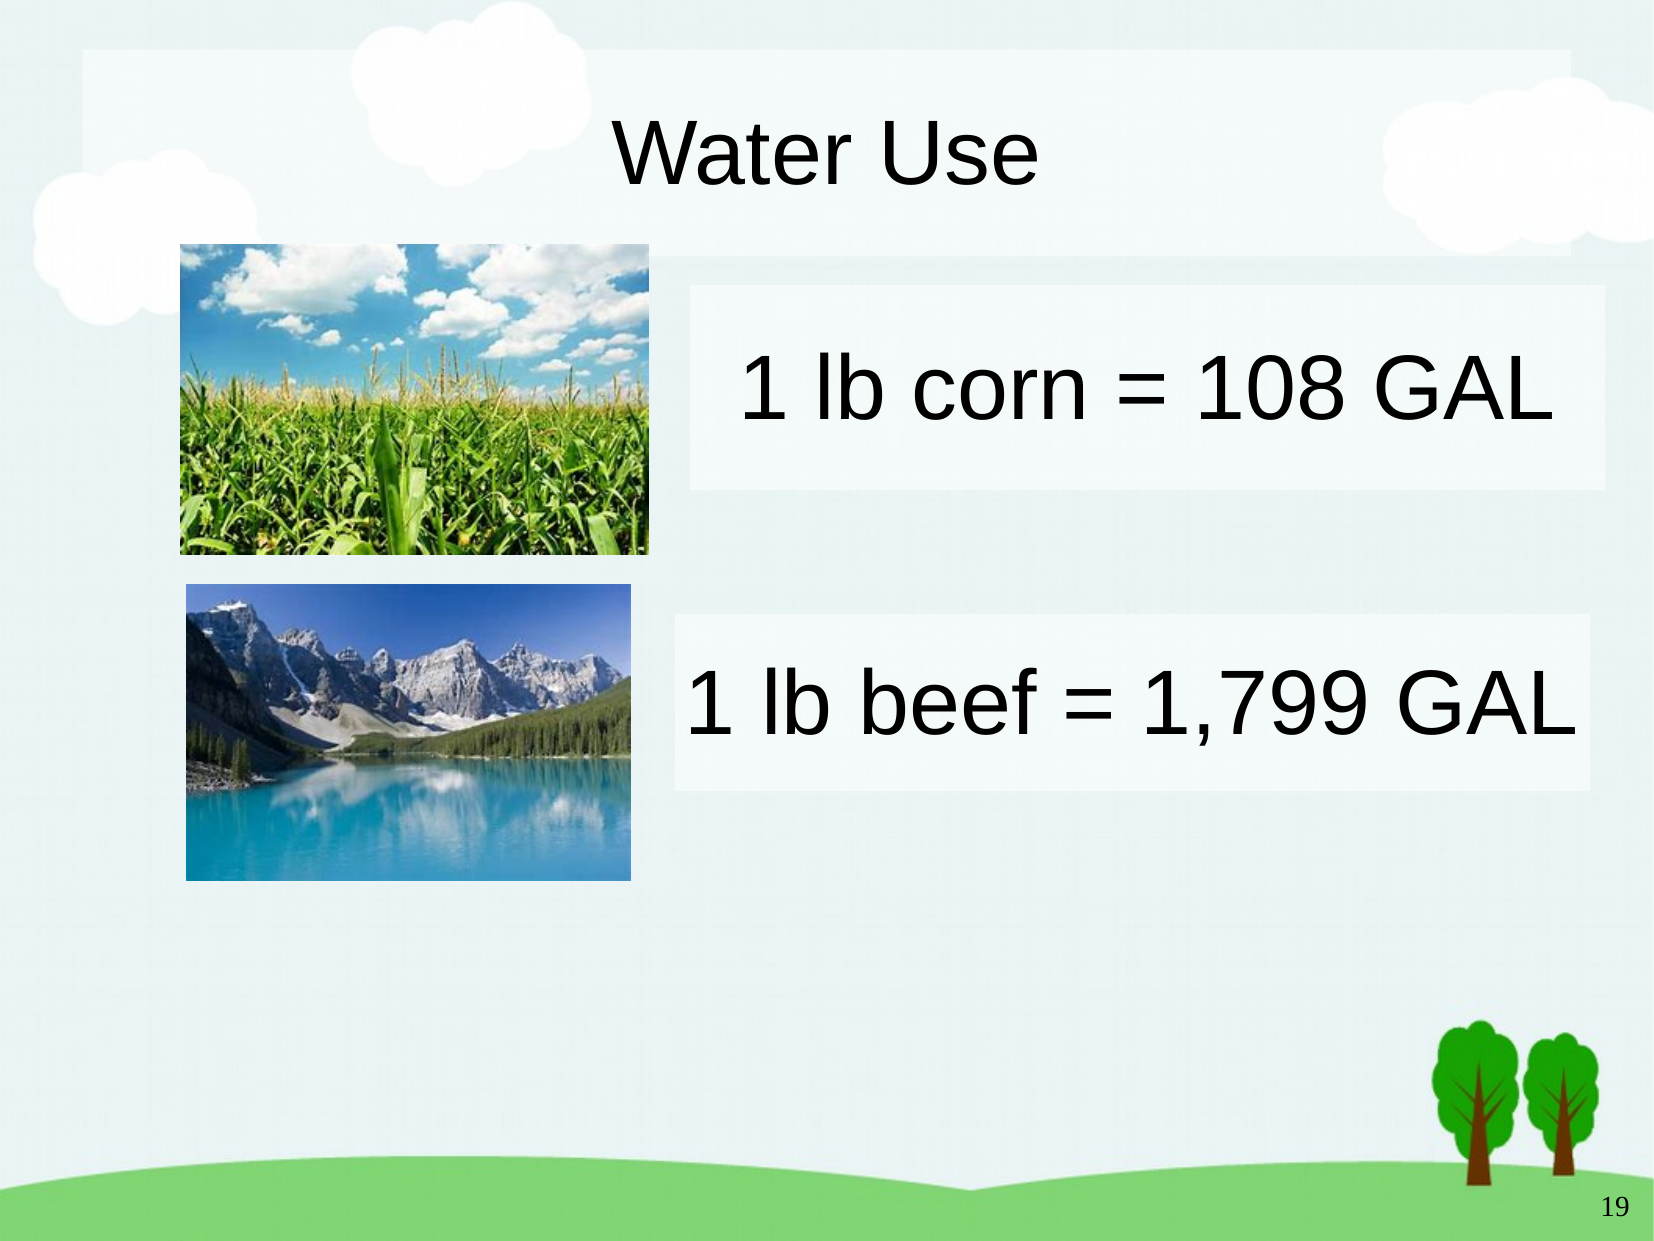

# Water Use
1 lb corn = 108 GAL
1 lb beef = 1,799 GAL
19